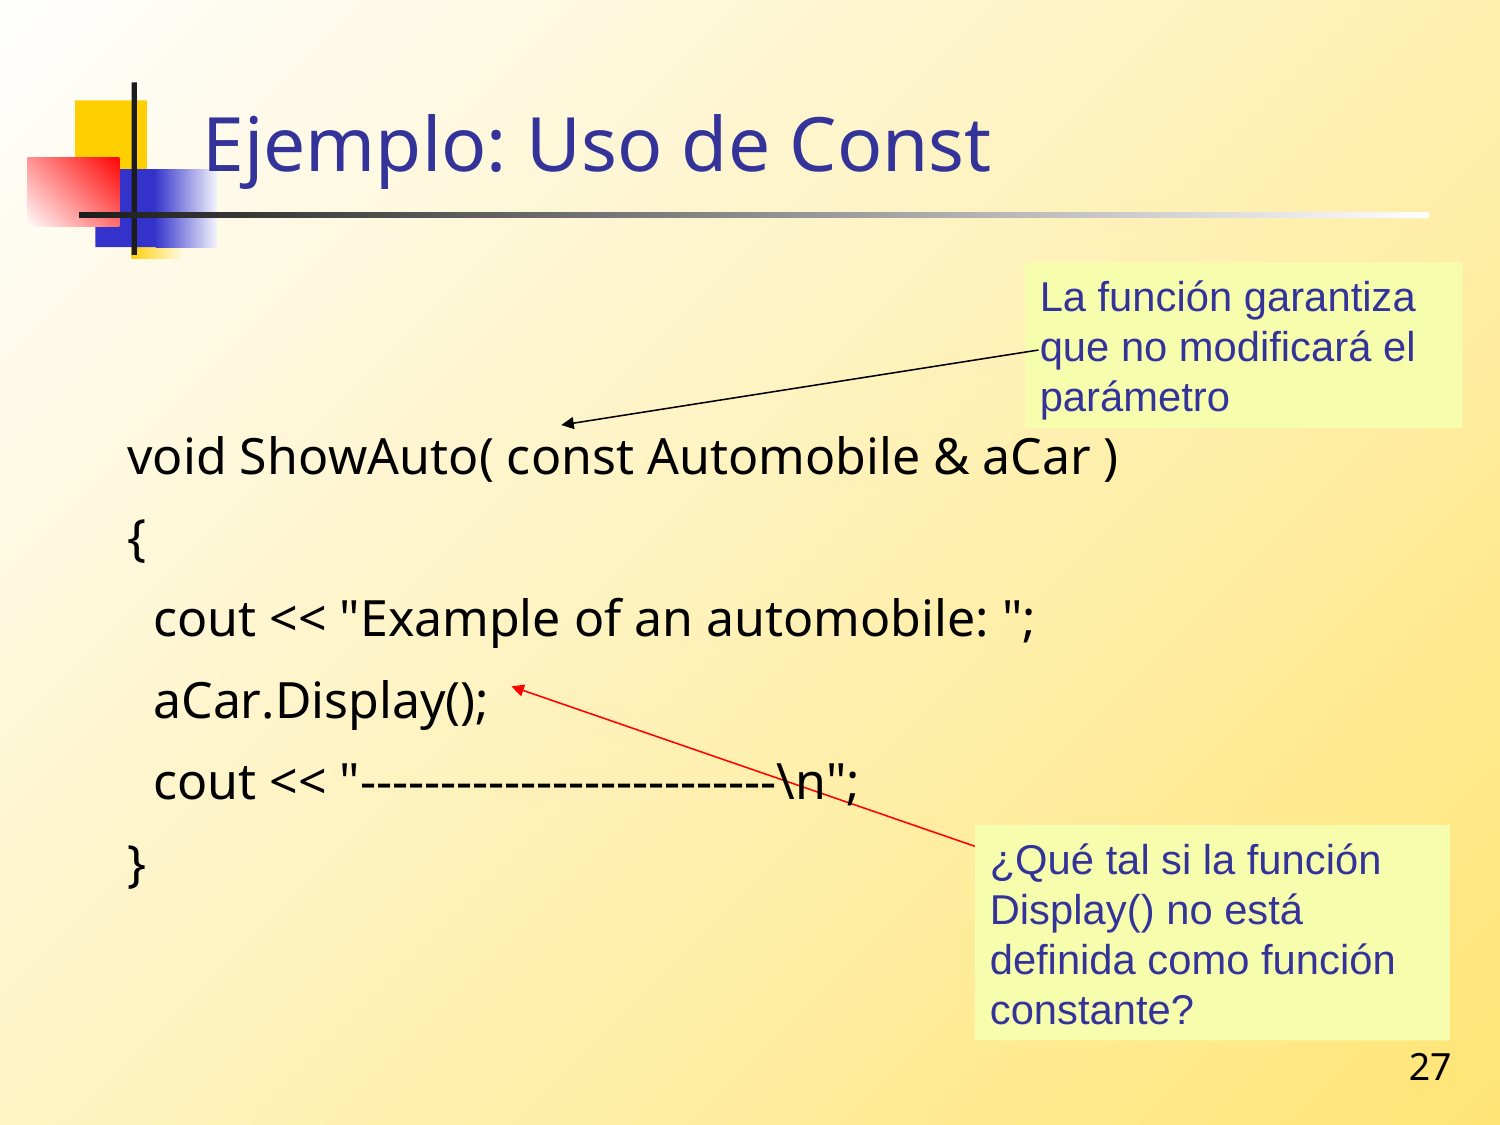

# Ejemplo: Uso de Const
La función garantiza que no modificará el parámetro
void ShowAuto( const Automobile & aCar )‏
{
 cout << "Example of an automobile: ";
 aCar.Display();
 cout << "--------------------------\n";
}
¿Qué tal si la función Display() no está definida como función constante?
27